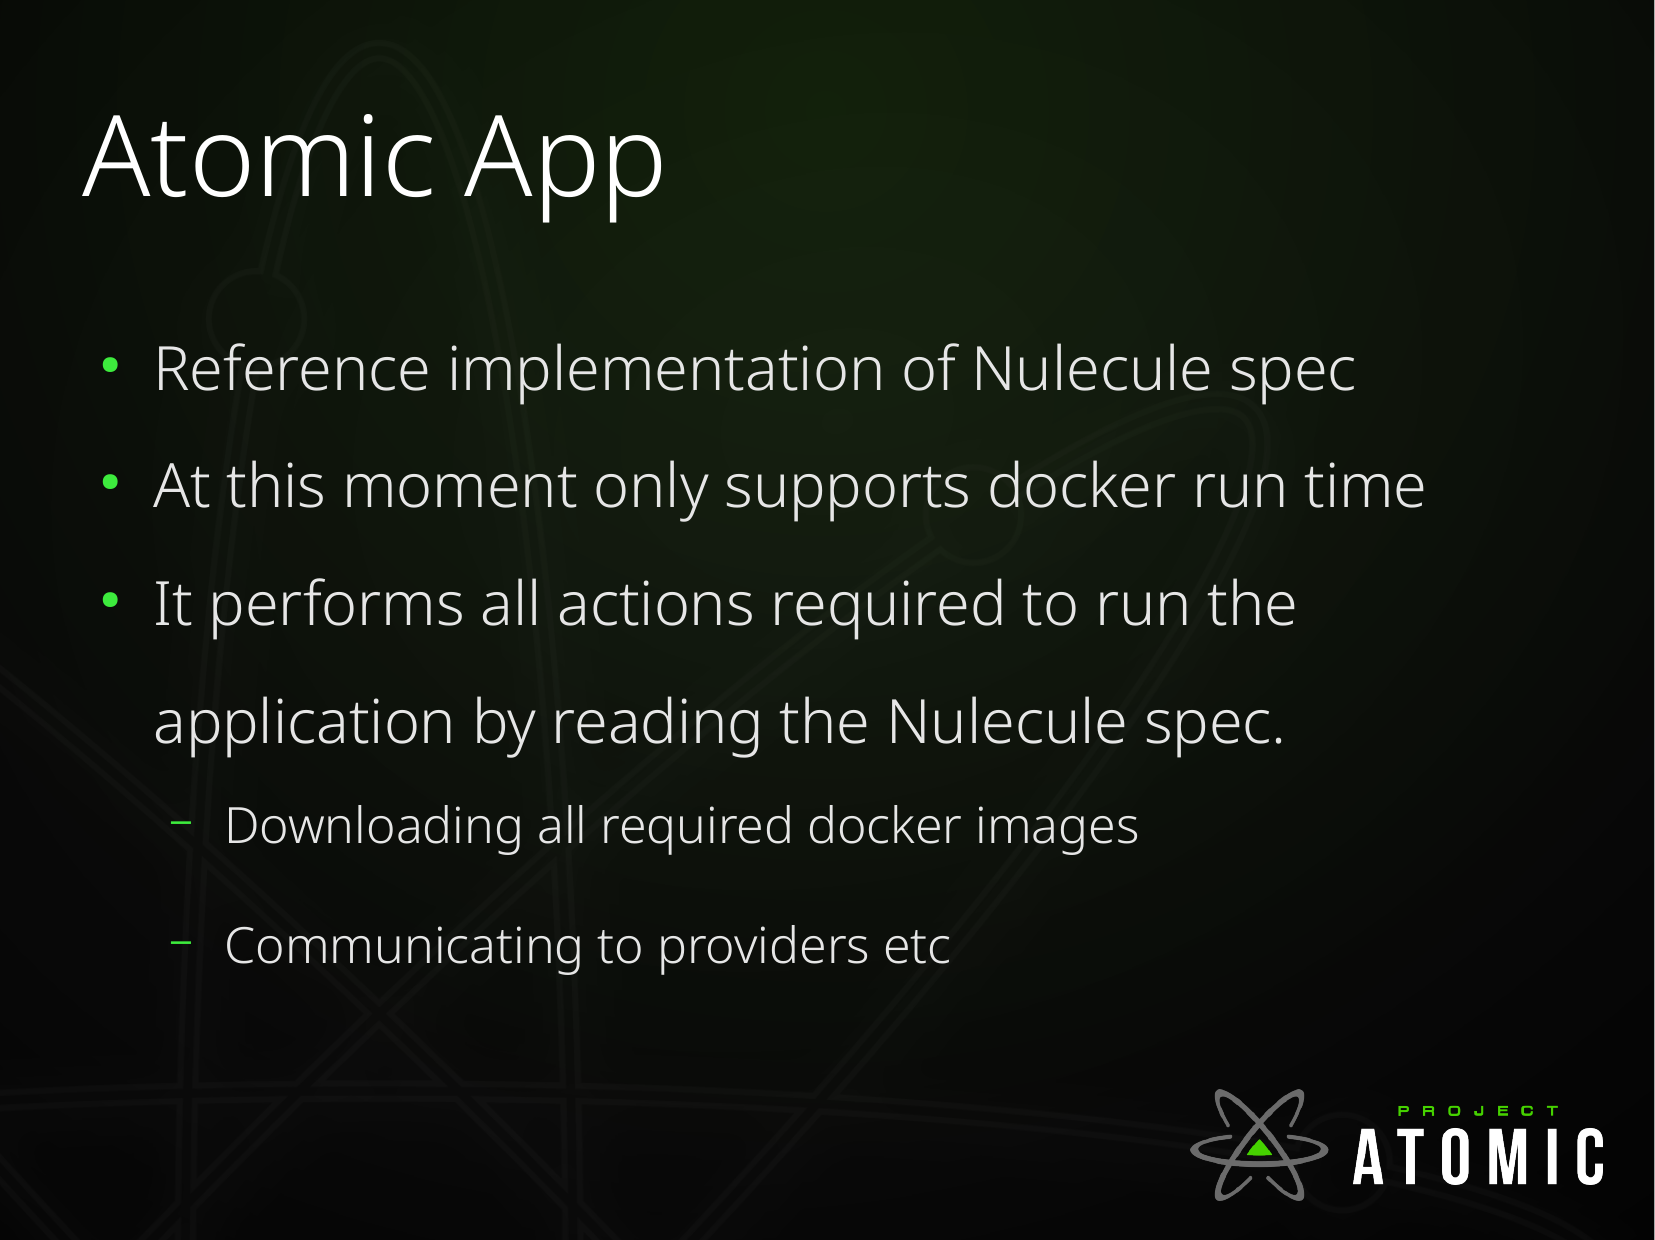

# Atomic App
Reference implementation of Nulecule spec
At this moment only supports docker run time
It performs all actions required to run the application by reading the Nulecule spec.
Downloading all required docker images
Communicating to providers etc